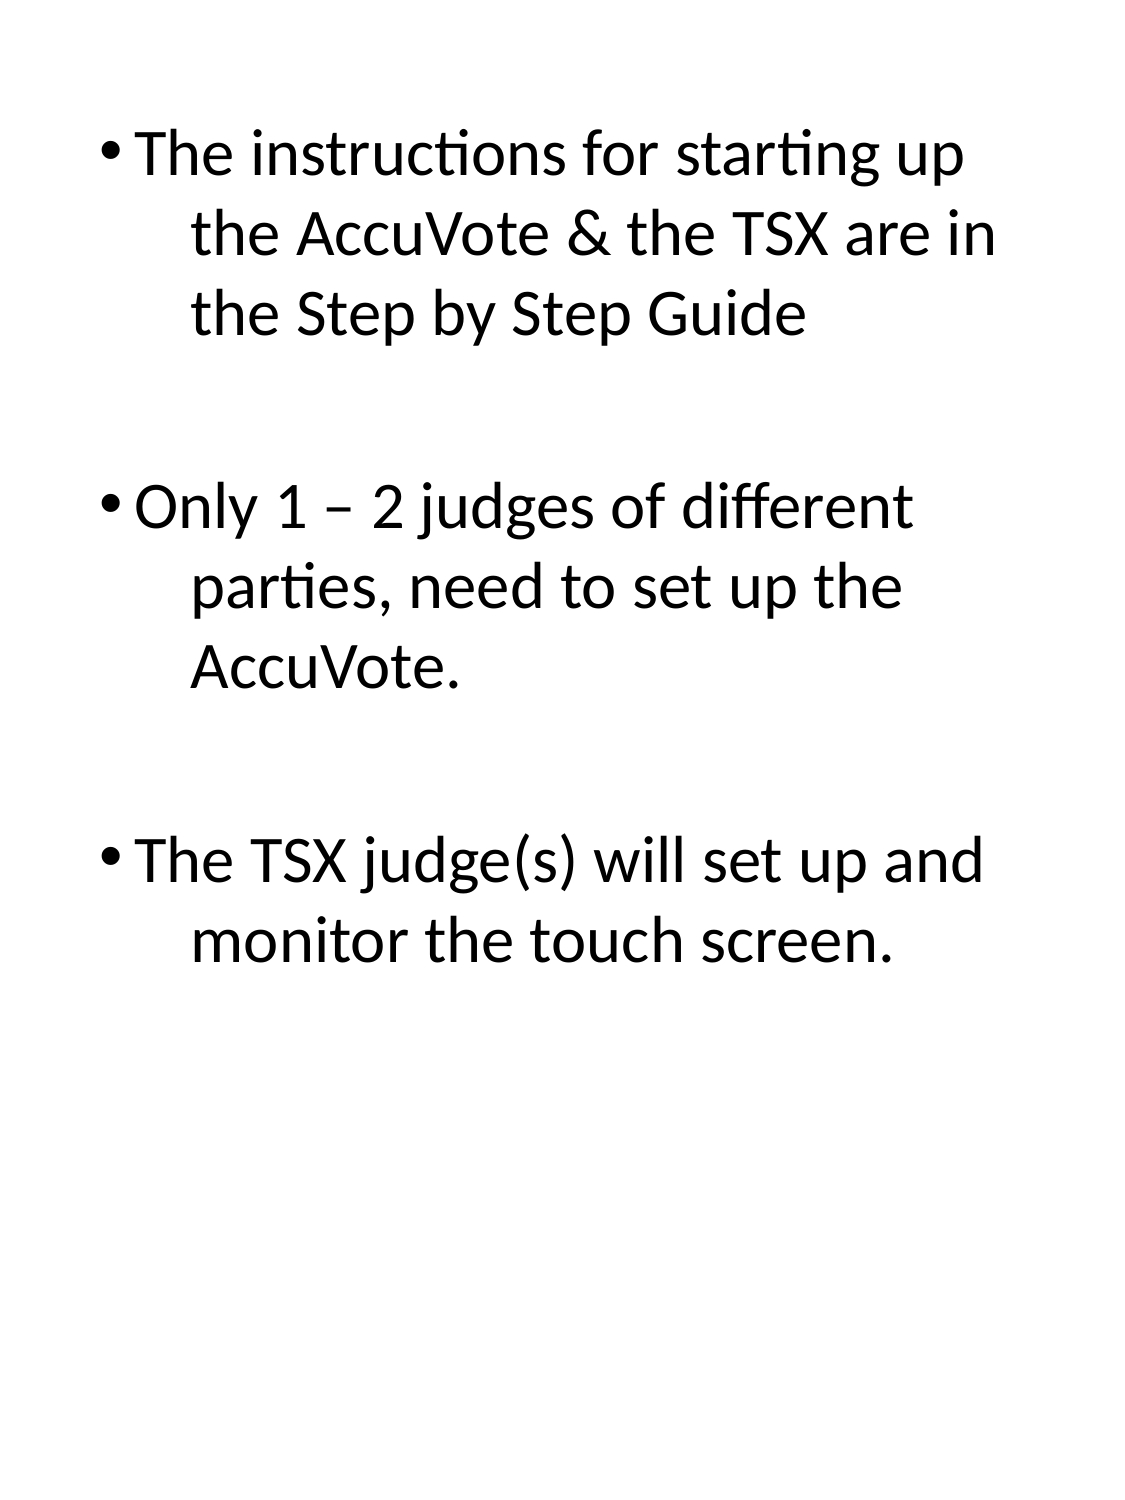

The instructions for starting up the AccuVote & the TSX are in the Step by Step Guide
Only 1 – 2 judges of different parties, need to set up the AccuVote.
The TSX judge(s) will set up and monitor the touch screen.